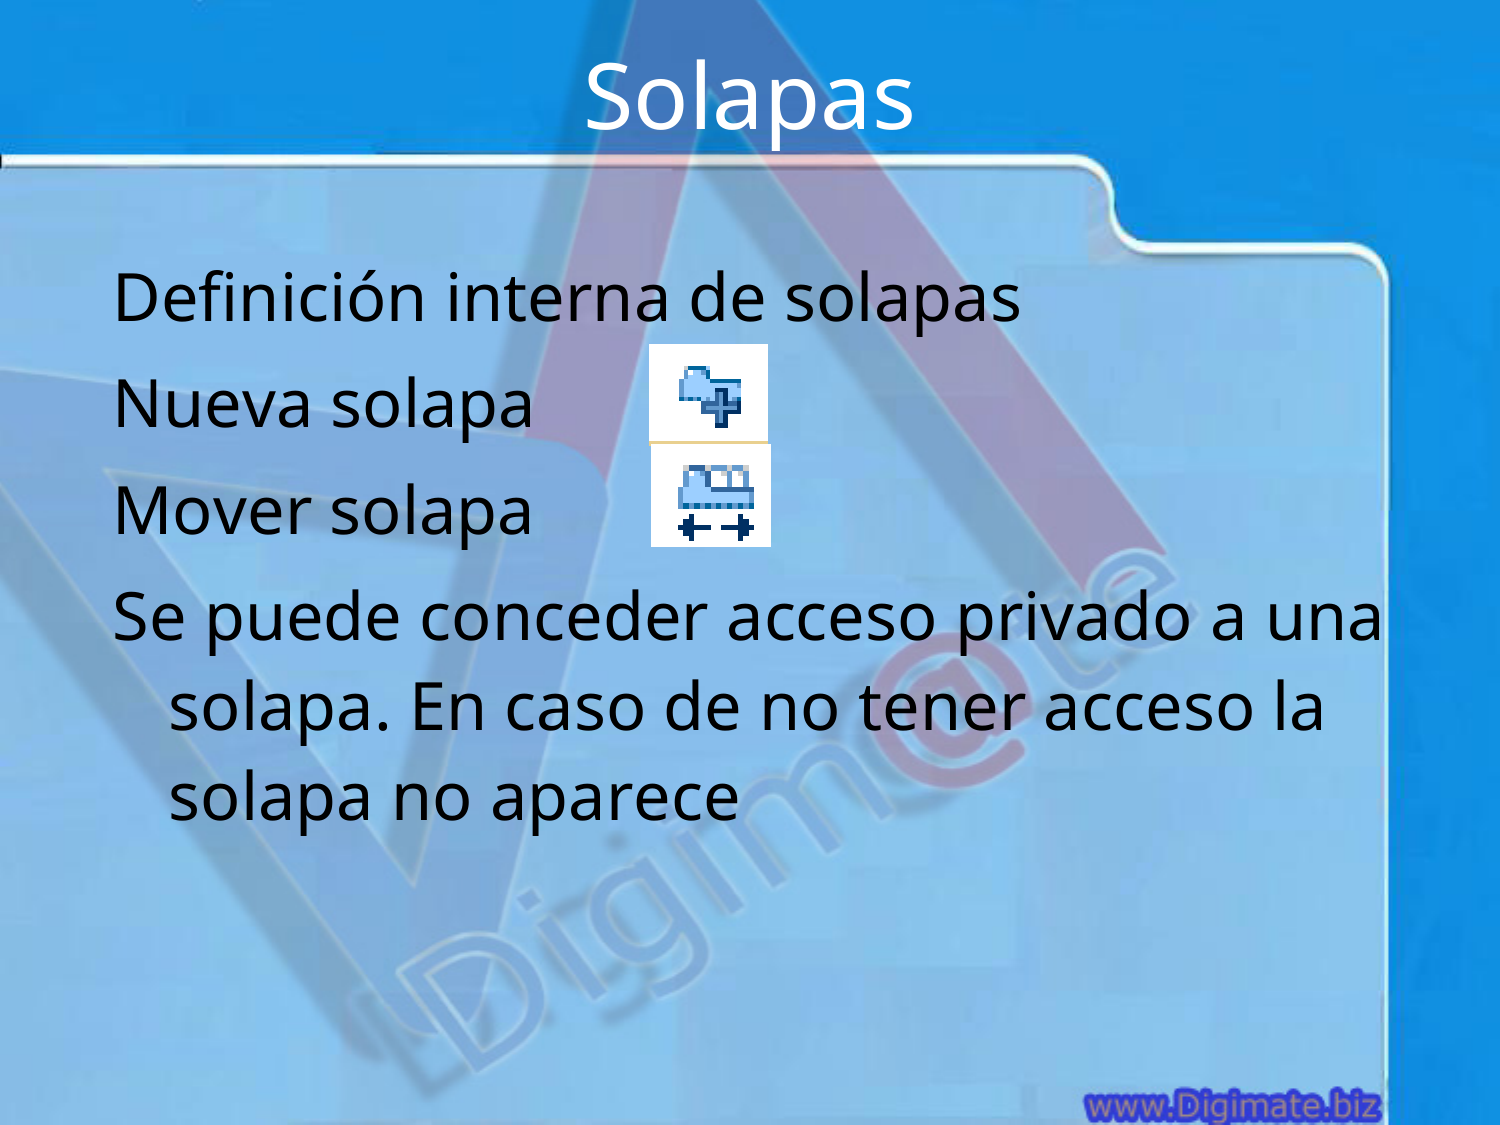

# Solapas
Definición interna de solapas
Nueva solapa
Mover solapa
Se puede conceder acceso privado a una solapa. En caso de no tener acceso la solapa no aparece